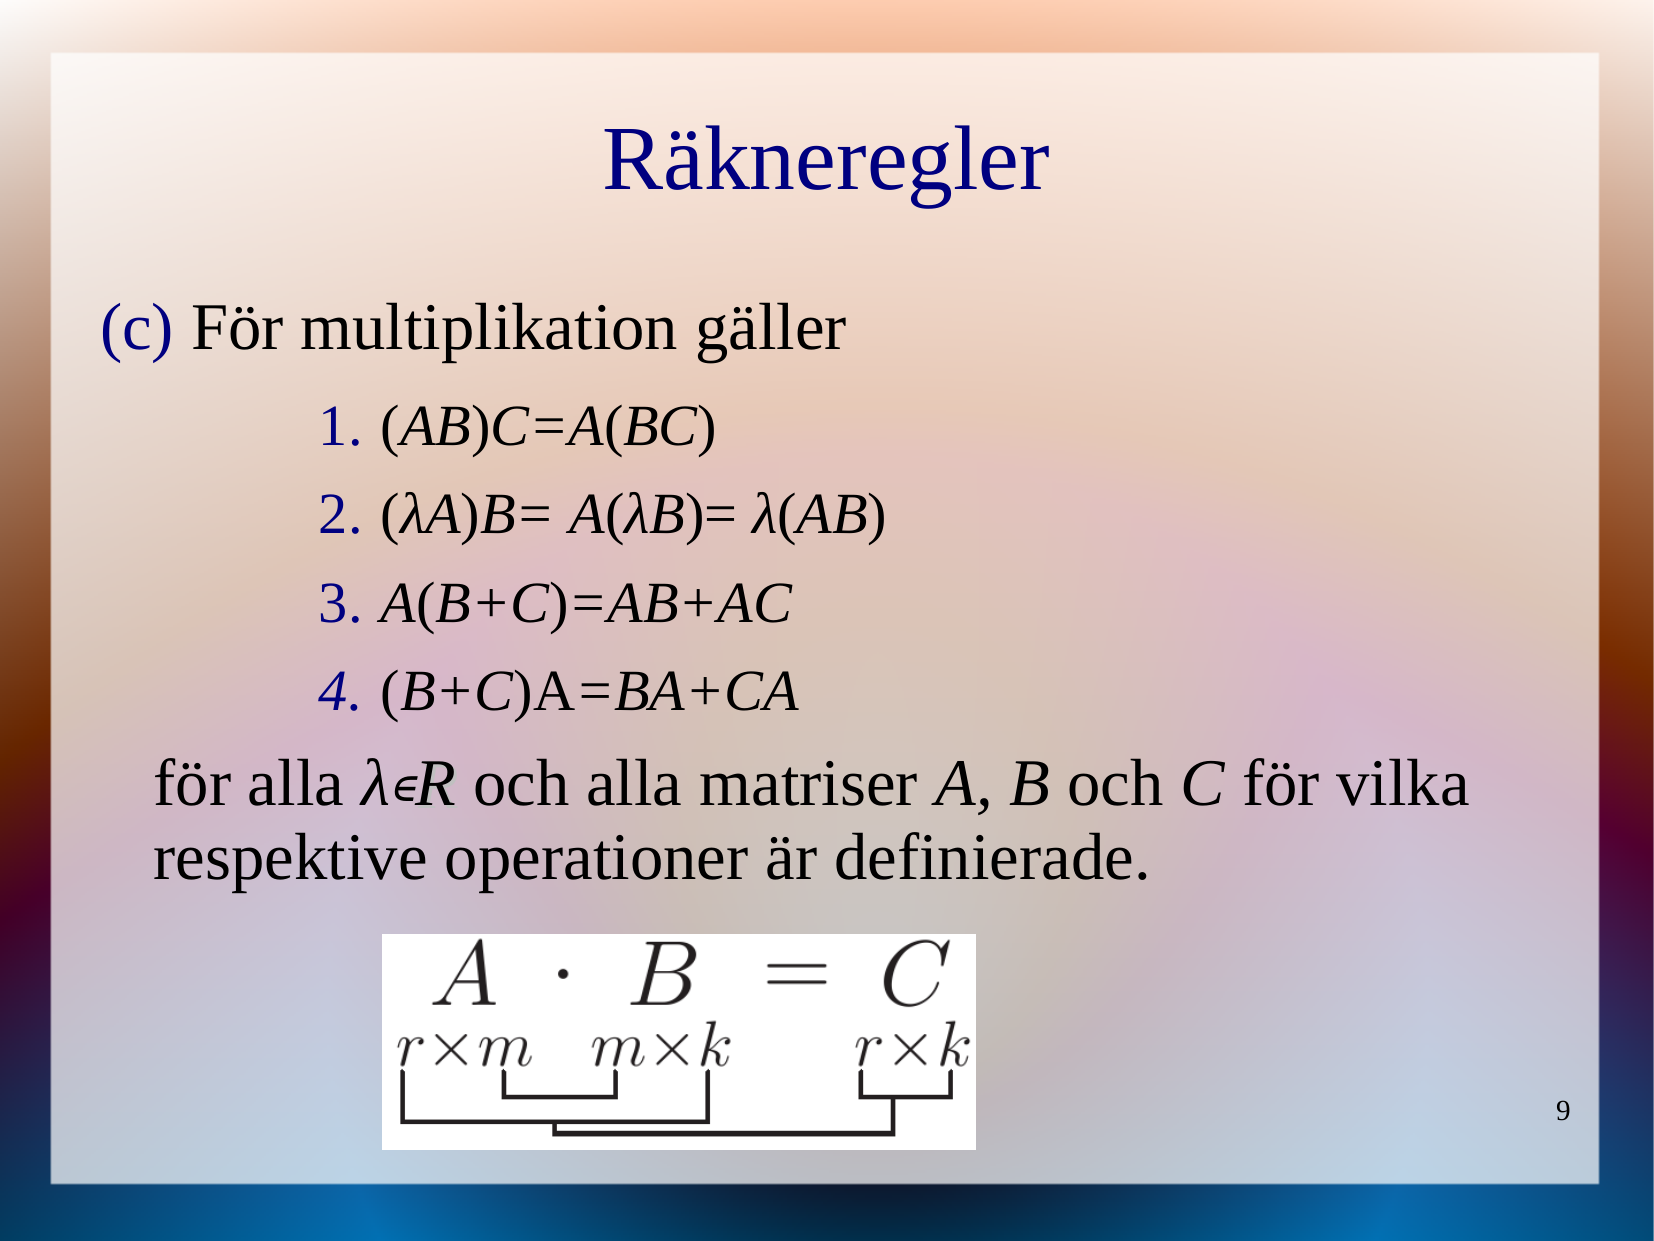

# Räkneregler
 För multiplikation gäller
 (AB)C=A(BC)
 (λA)B= A(λB)= λ(AB)
 A(B+C)=AB+AC
 (B+C)A=BA+CA
för alla λ∊R och alla matriser A, B och C för vilka respektive operationer är definierade.
9
 För multiplikation gäller
 (AB)C=A(BC)
 För multiplikation gäller
 (AB)C=A(BC)